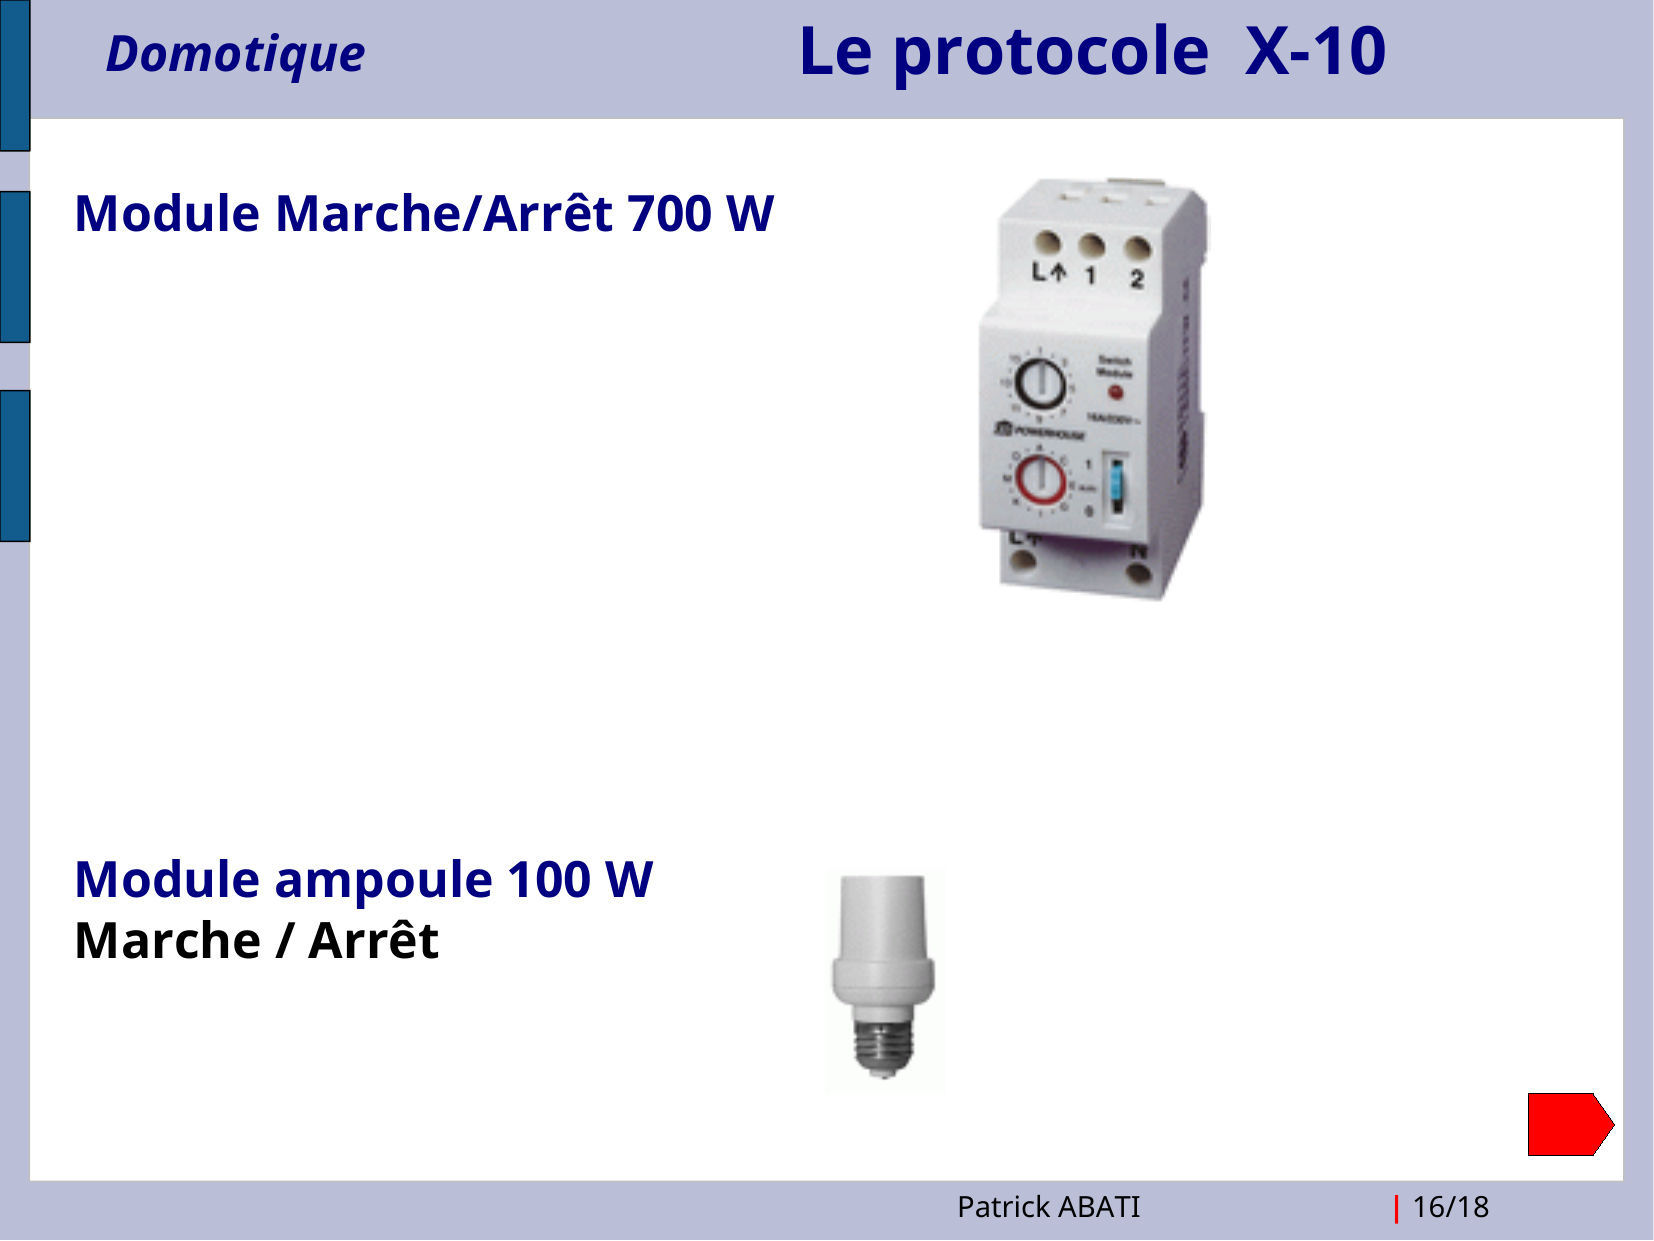

Module Marche/Arrêt 700 W
Module ampoule 100 W
Marche / Arrêt